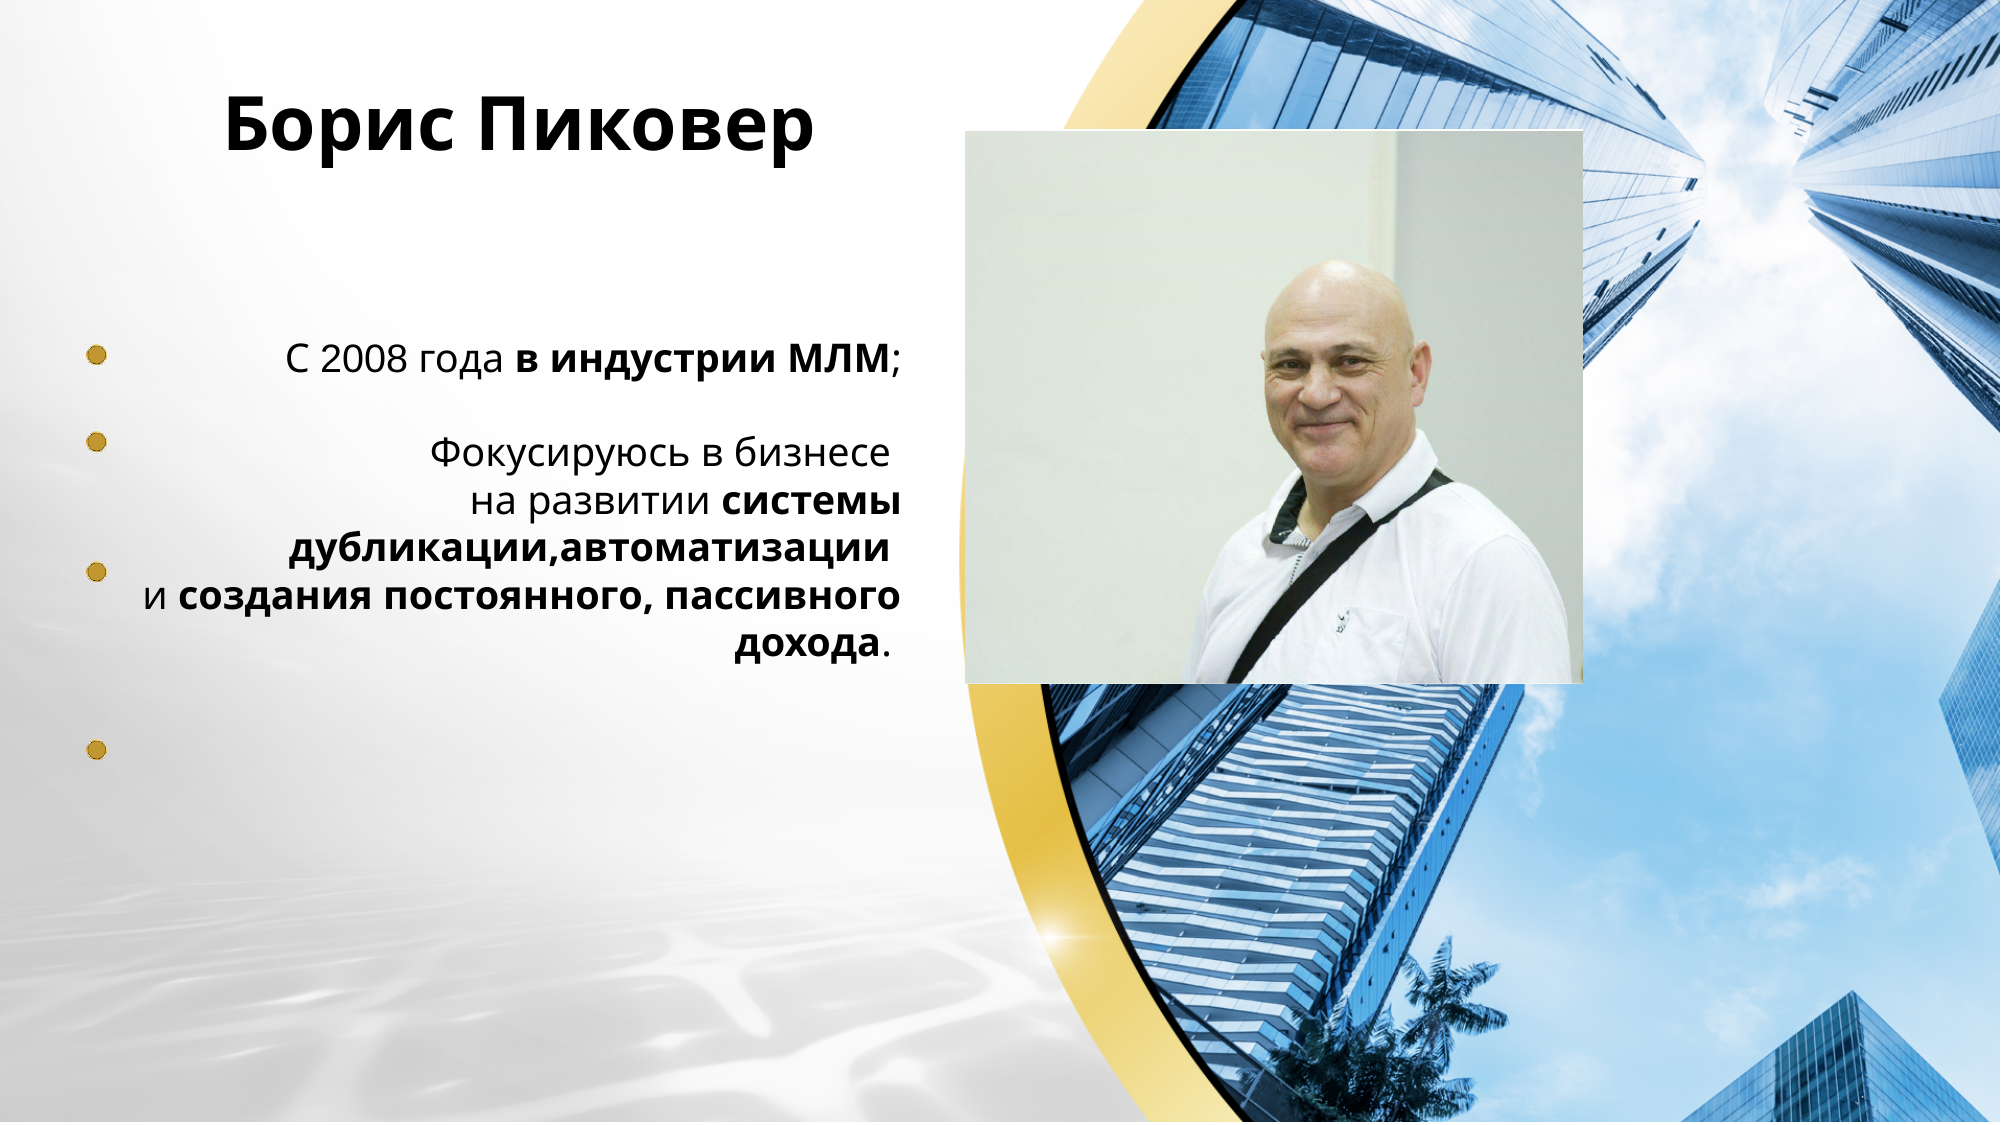

Борис Пиковер
C 2008 года в индустрии МЛМ;
Фокусируюсь в бизнесе
на развитии системы дубликации,автоматизации
и создания постоянного, пассивного дохода.